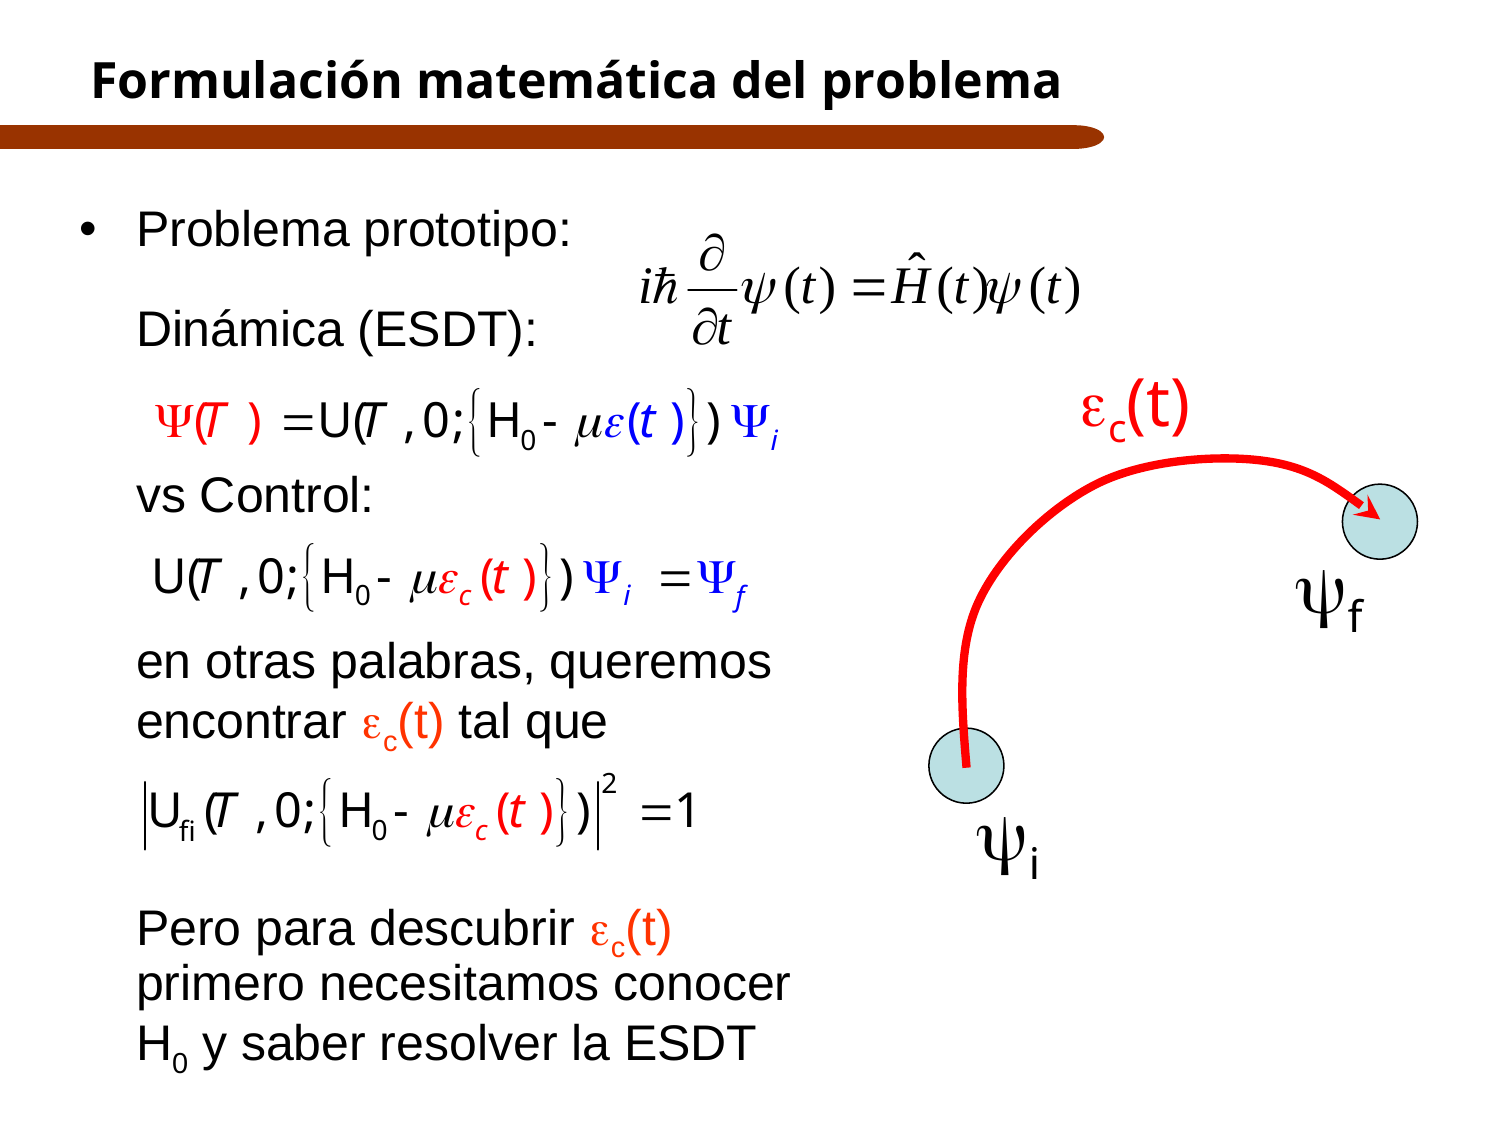

# Formulación matemática del problema
Problema prototipo:
	Dinámica (ESDT):
	vs Control:
	en otras palabras, queremos encontrar c(t) tal que
	Pero para descubrir c(t) primero necesitamos conocer H0 y saber resolver la ESDT
c(t)
f
i